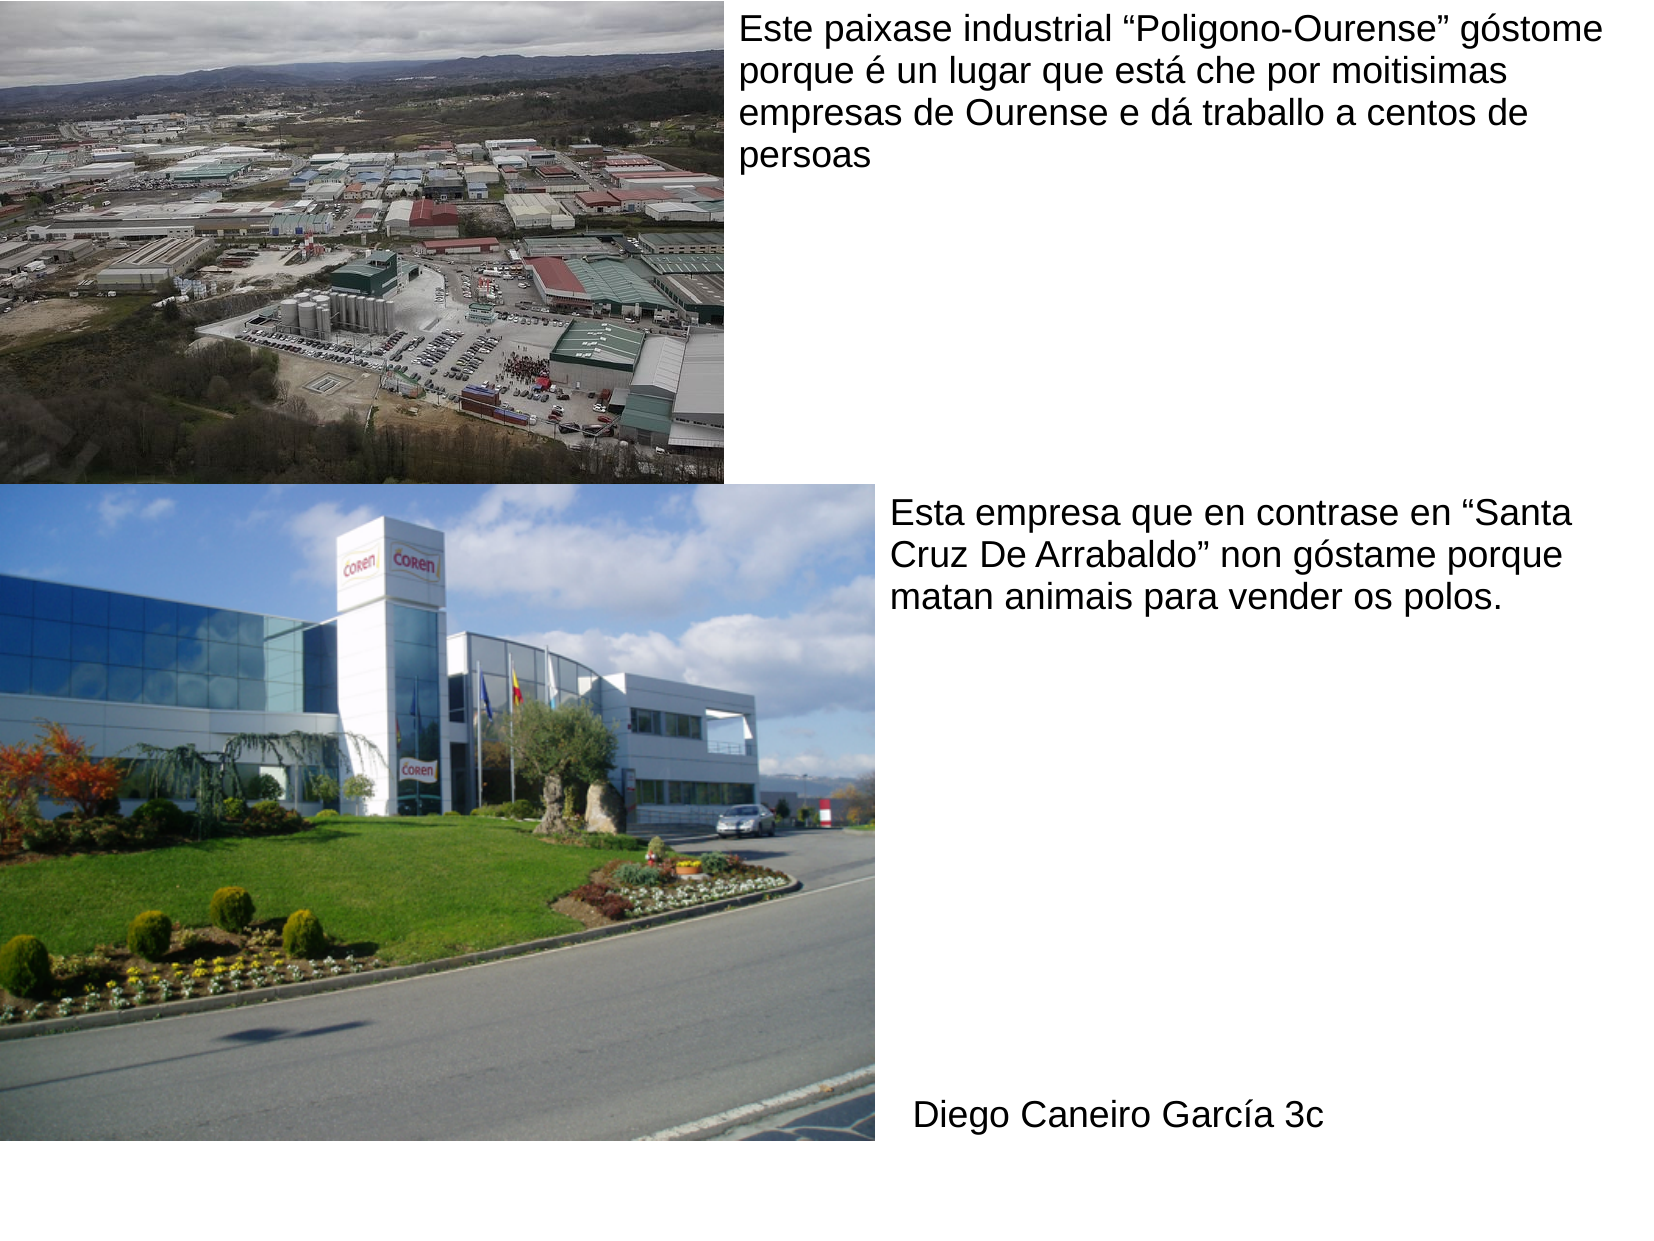

Este paixase industrial “Poligono-Ourense” góstome porque é un lugar que está che por moitisimas empresas de Ourense e dá traballo a centos de persoas
Esta empresa que en contrase en “Santa Cruz De Arrabaldo” non góstame porque matan animais para vender os polos.
Diego Caneiro García 3c